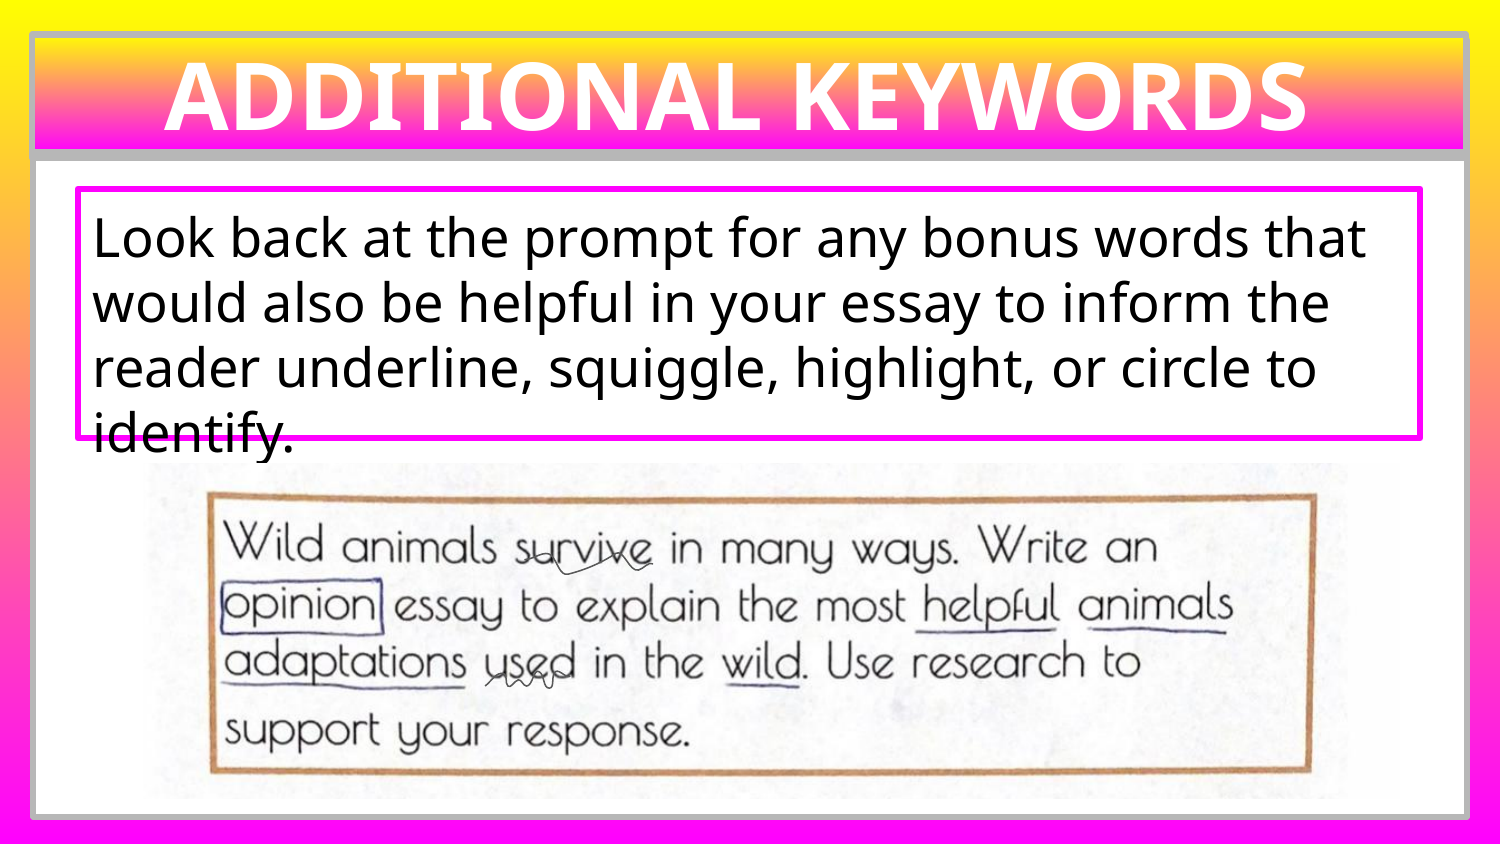

ADDITIONAL KEYWORDS
Look back at the prompt for any bonus words that would also be helpful in your essay to inform the reader underline, squiggle, highlight, or circle to identify.